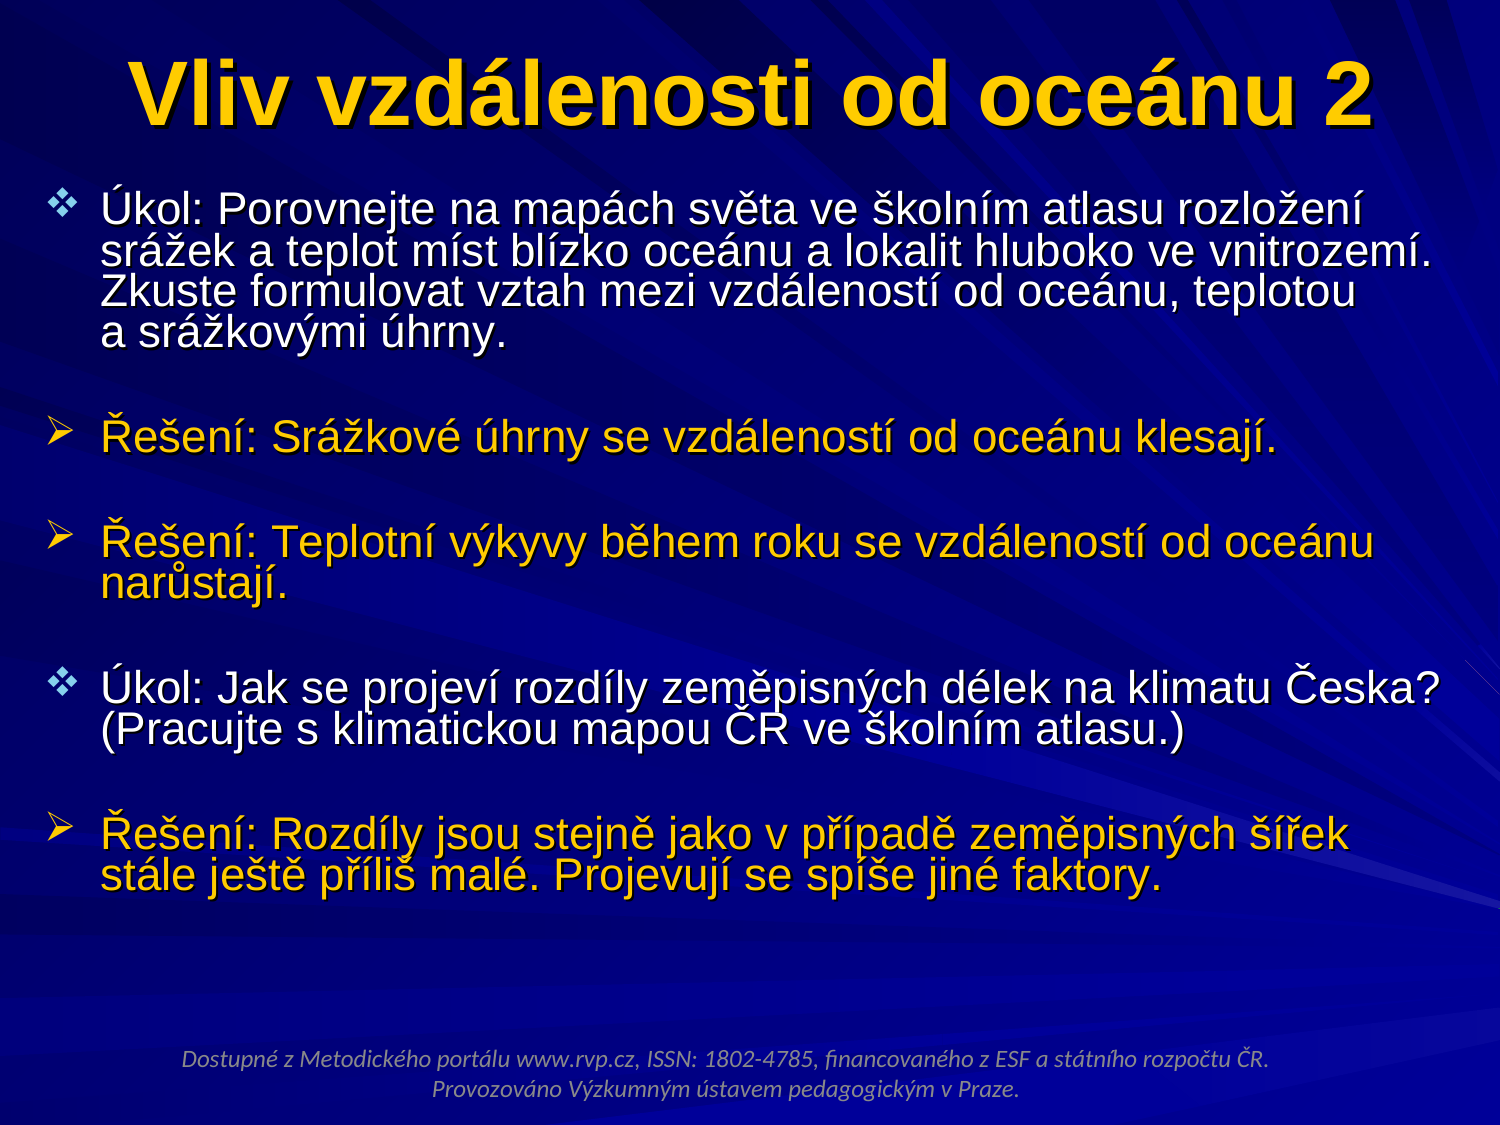

# Vliv vzdálenosti od oceánu 2
Úkol: Porovnejte na mapách světa ve školním atlasu rozložení srážek a teplot míst blízko oceánu a lokalit hluboko ve vnitrozemí. Zkuste formulovat vztah mezi vzdáleností od oceánu, teplotou
a srážkovými úhrny.
Řešení: Srážkové úhrny se vzdáleností od oceánu klesají.
Řešení: Teplotní výkyvy během roku se vzdáleností od oceánu narůstají.
Úkol: Jak se projeví rozdíly zeměpisných délek na klimatu Česka? (Pracujte s klimatickou mapou ČR ve školním atlasu.)
Řešení: Rozdíly jsou stejně jako v případě zeměpisných šířek stále ještě příliš malé. Projevují se spíše jiné faktory.
Dostupné z Metodického portálu www.rvp.cz, ISSN: 1802-4785, financovaného z ESF a státního rozpočtu ČR. Provozováno Výzkumným ústavem pedagogickým v Praze.